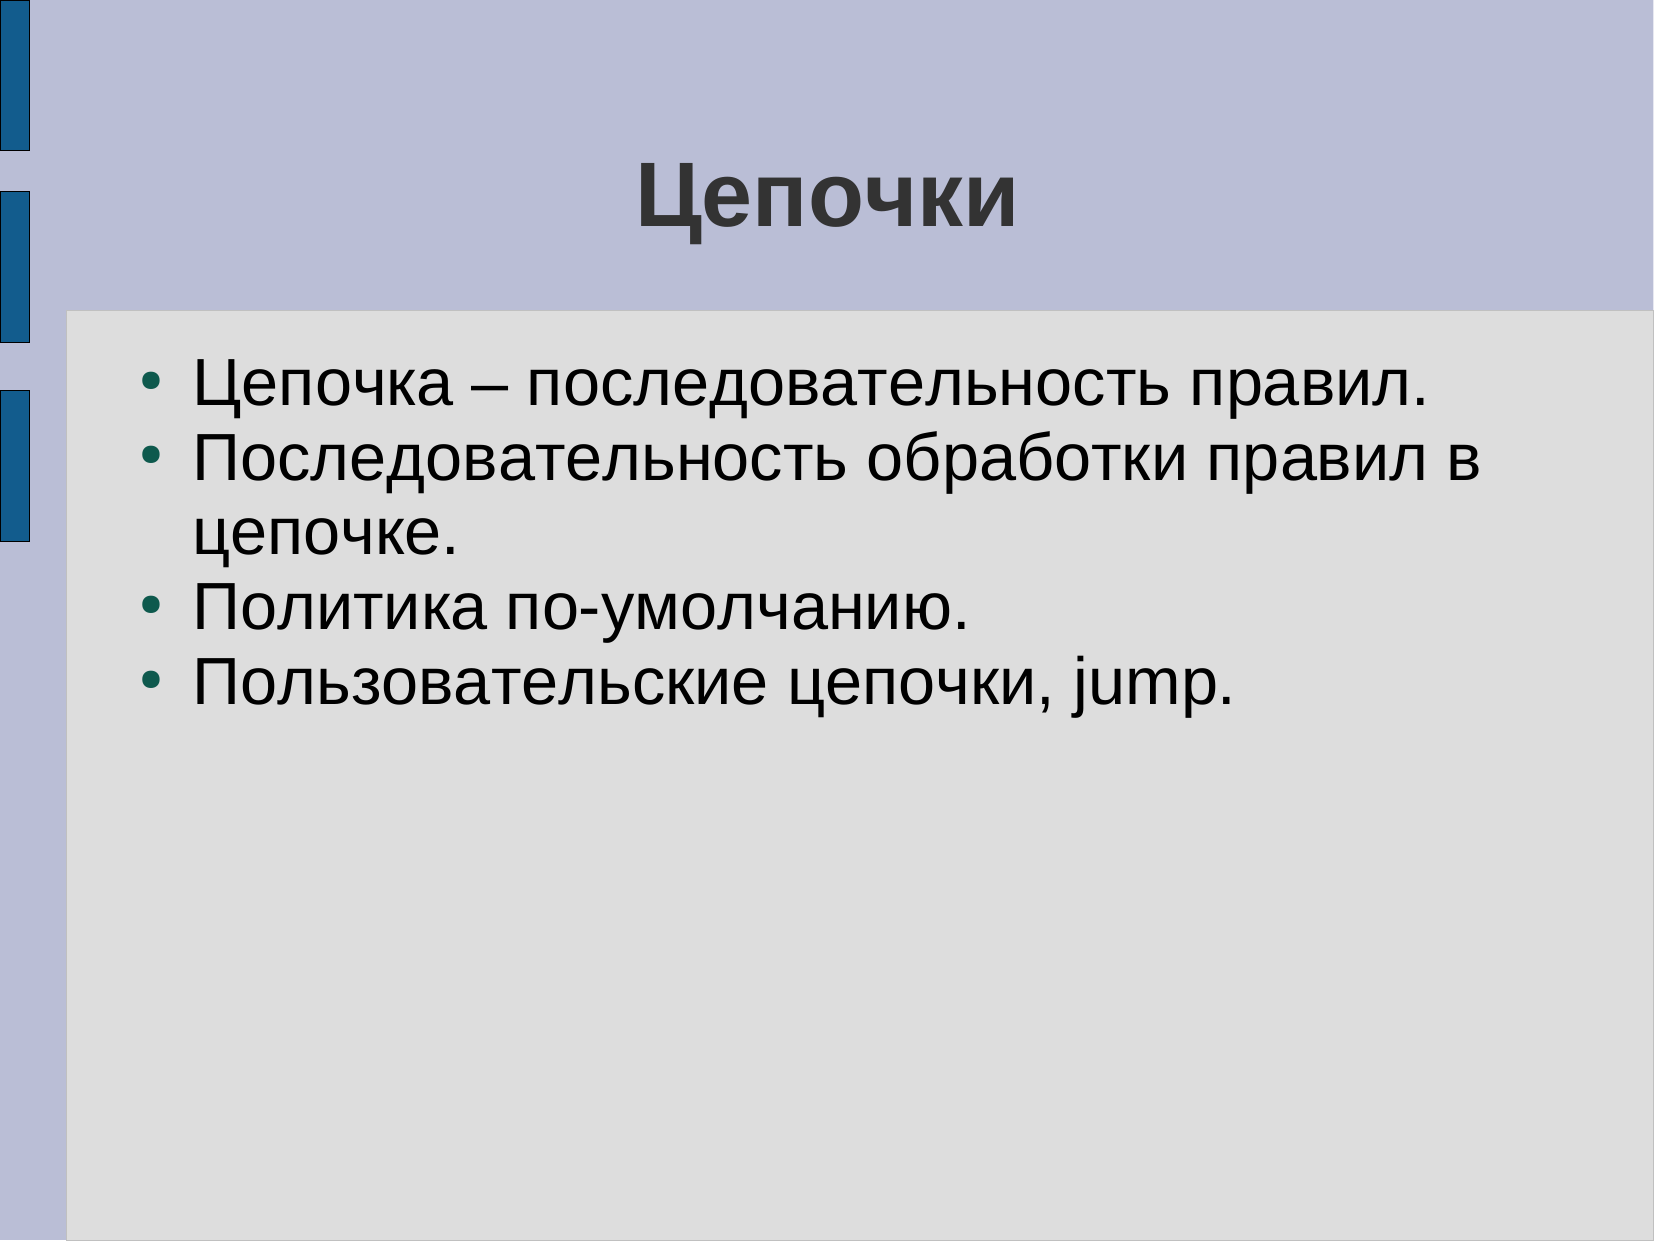

# Цепочки
Цепочка – последовательность правил.
Последовательность обработки правил в цепочке.
Политика по-умолчанию.
Пользовательские цепочки, jump.